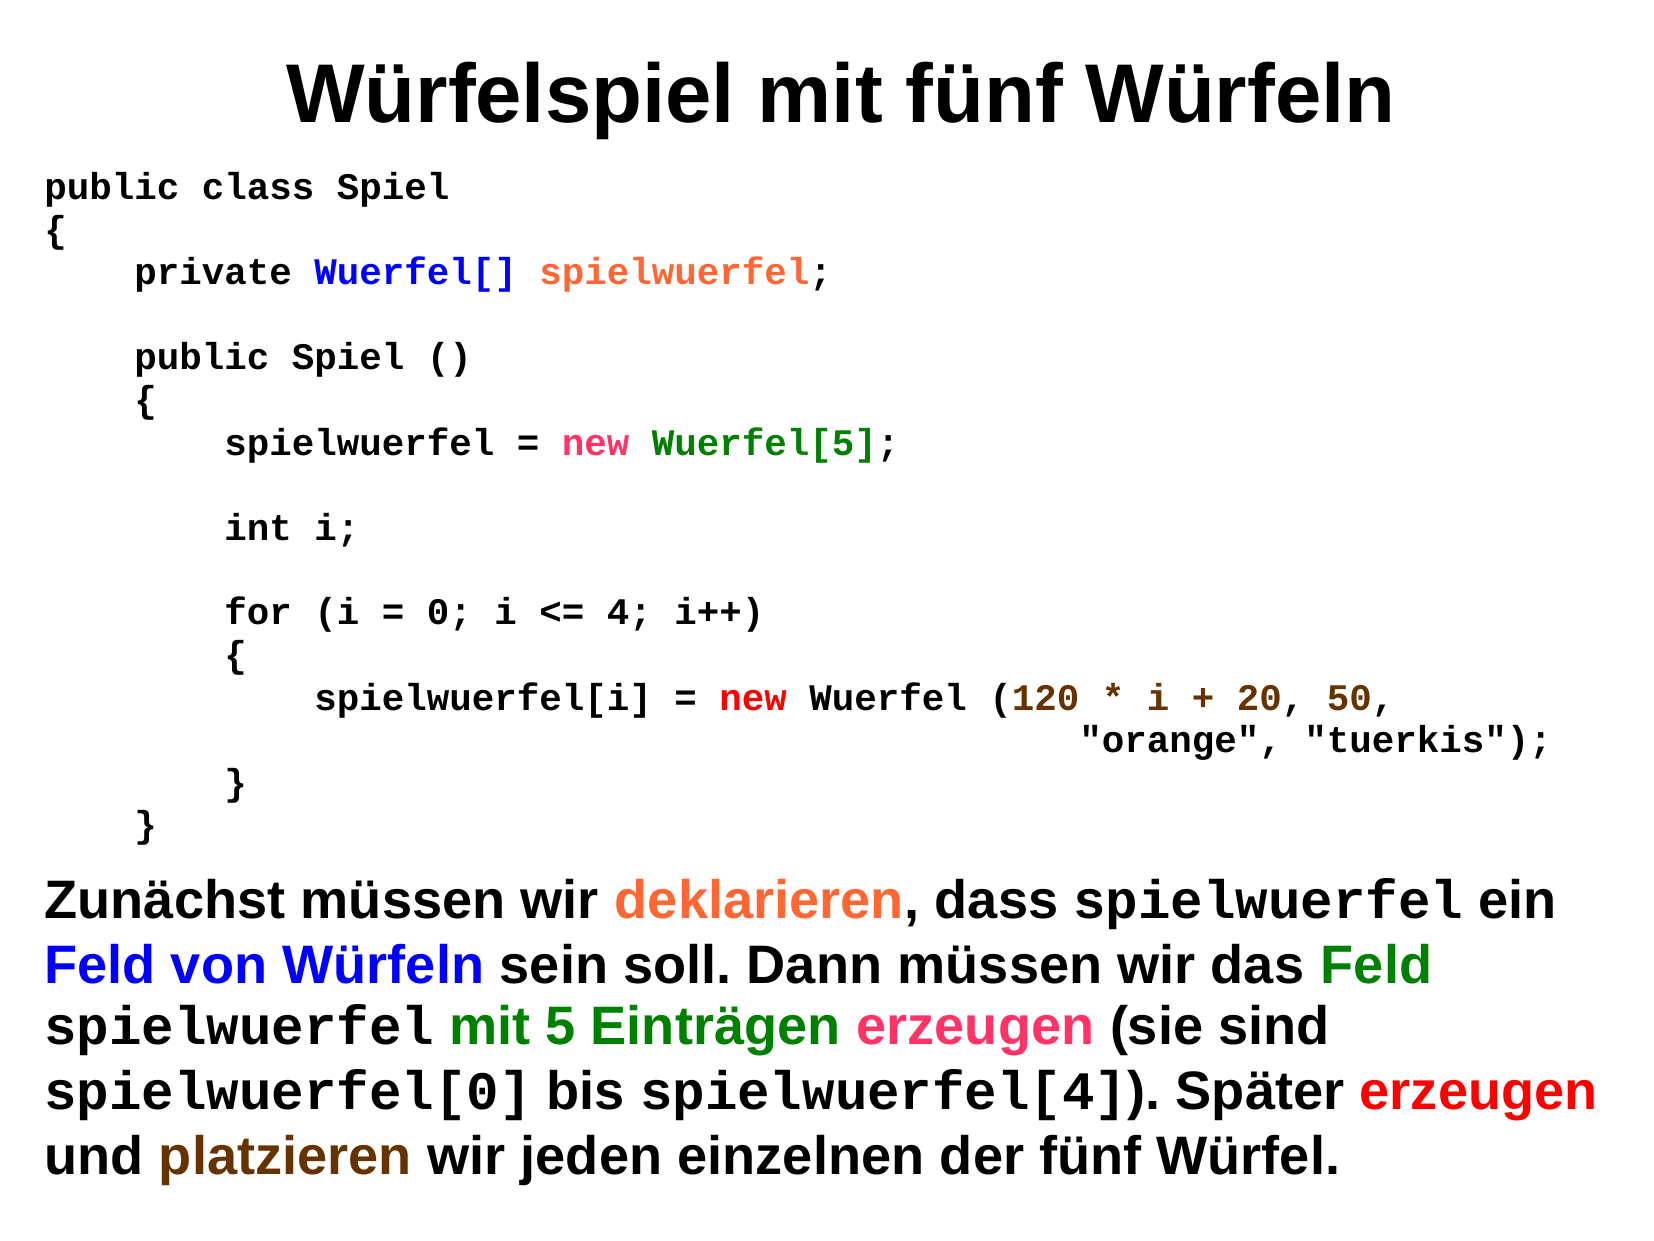

Würfelspiel mit fünf Würfeln
public class Spiel
{
 private Wuerfel[] spielwuerfel;
 public Spiel ()
 {
 spielwuerfel = new Wuerfel[5];
 int i;
 for (i = 0; i <= 4; i++)
 {
 spielwuerfel[i] = new Wuerfel (120 * i + 20, 50,
 "orange", "tuerkis");
 }
 }
Zunächst müssen wir deklarieren, dass spielwuerfel ein Feld von Würfeln sein soll. Dann müssen wir das Feld spielwuerfel mit 5 Einträgen erzeugen (sie sind spielwuerfel[0] bis spielwuerfel[4]). Später erzeugen und platzieren wir jeden einzelnen der fünf Würfel.